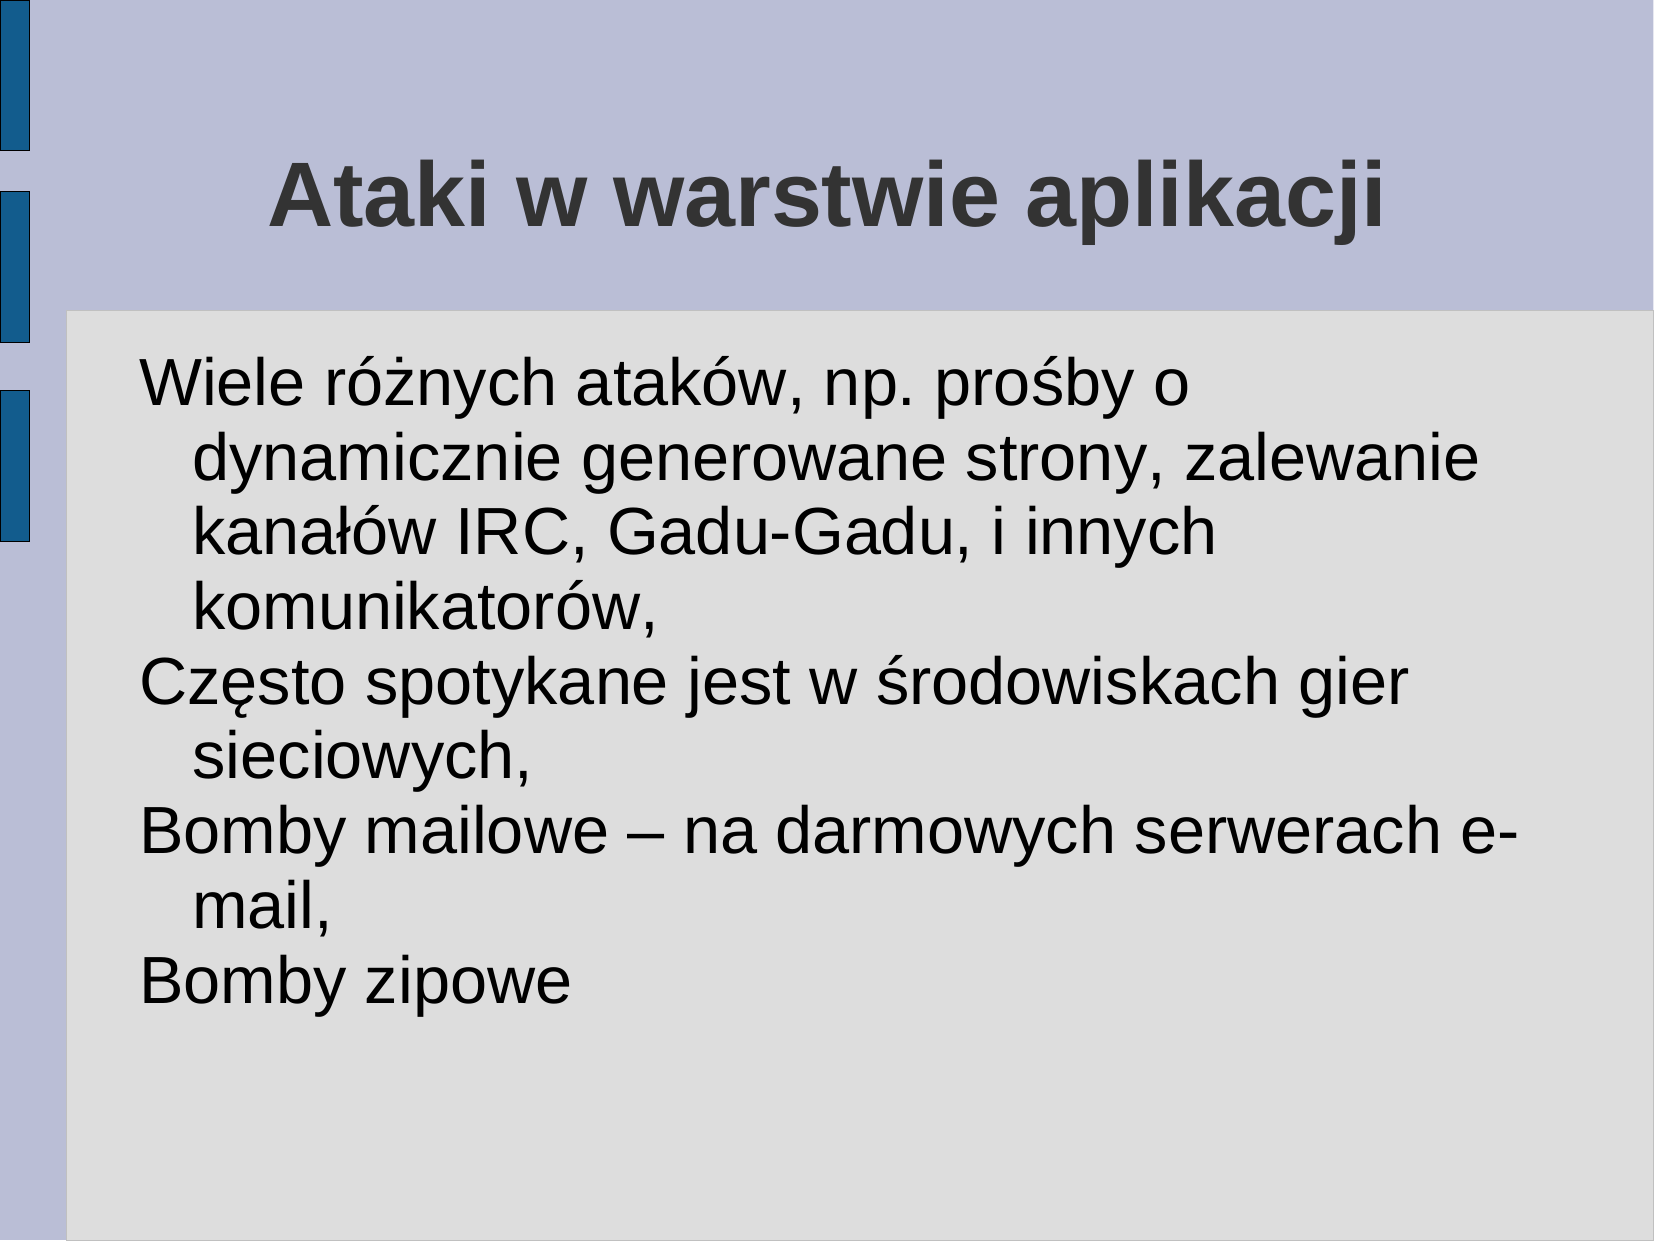

# Ataki w warstwie aplikacji
Wiele różnych ataków, np. prośby o dynamicznie generowane strony, zalewanie kanałów IRC, Gadu-Gadu, i innych komunikatorów,
Często spotykane jest w środowiskach gier sieciowych,
Bomby mailowe – na darmowych serwerach e-mail,
Bomby zipowe